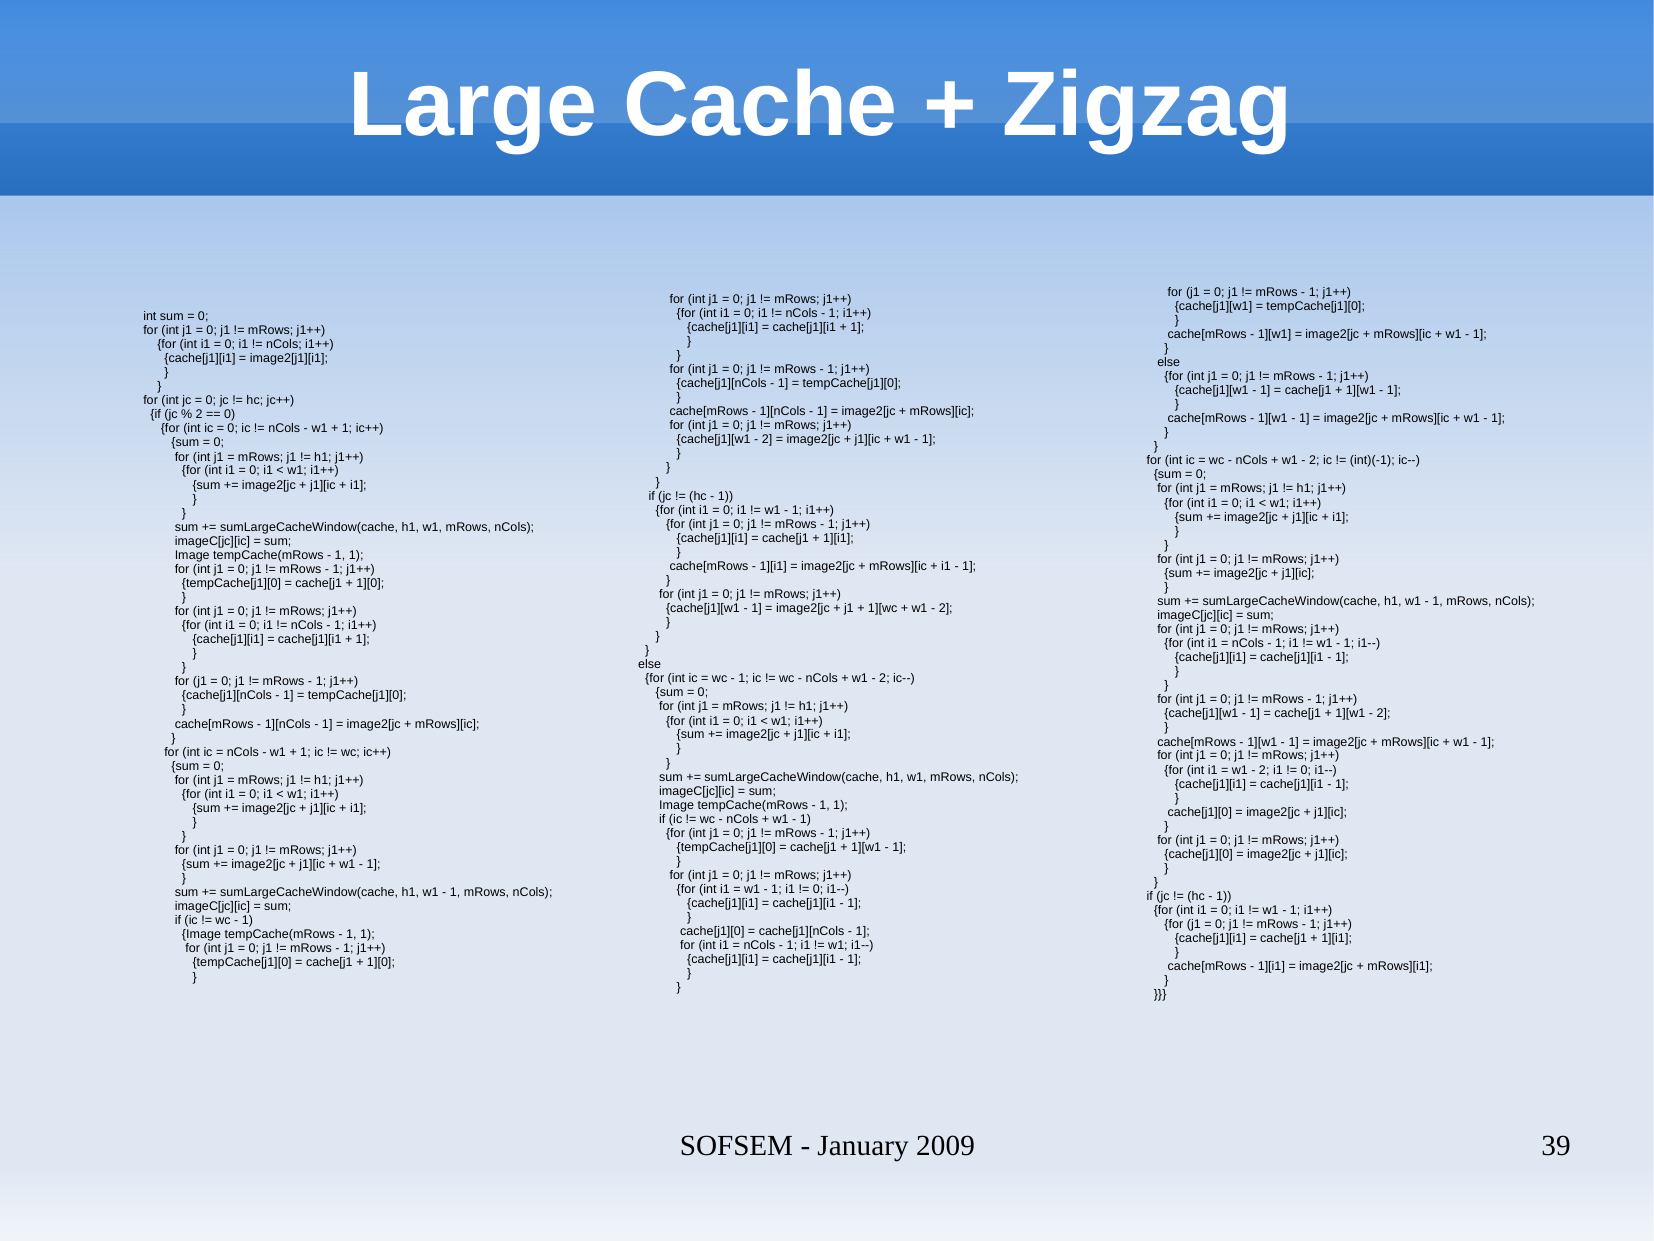

# Large Cache + Zigzag
 for (j1 = 0; j1 != mRows - 1; j1++)
 {cache[j1][w1] = tempCache[j1][0];
 }
 cache[mRows - 1][w1] = image2[jc + mRows][ic + w1 - 1];
 }
 else
 {for (int j1 = 0; j1 != mRows - 1; j1++)
 {cache[j1][w1 - 1] = cache[j1 + 1][w1 - 1];
 }
 cache[mRows - 1][w1 - 1] = image2[jc + mRows][ic + w1 - 1];
 }
 }
 for (int ic = wc - nCols + w1 - 2; ic != (int)(-1); ic--)
 {sum = 0;
 for (int j1 = mRows; j1 != h1; j1++)
 {for (int i1 = 0; i1 < w1; i1++)
 {sum += image2[jc + j1][ic + i1];
 }
 }
 for (int j1 = 0; j1 != mRows; j1++)
 {sum += image2[jc + j1][ic];
 }
 sum += sumLargeCacheWindow(cache, h1, w1 - 1, mRows, nCols);
 imageC[jc][ic] = sum;
 for (int j1 = 0; j1 != mRows; j1++)
 {for (int i1 = nCols - 1; i1 != w1 - 1; i1--)
 {cache[j1][i1] = cache[j1][i1 - 1];
 }
 }
 for (int j1 = 0; j1 != mRows - 1; j1++)
 {cache[j1][w1 - 1] = cache[j1 + 1][w1 - 2];
 }
 cache[mRows - 1][w1 - 1] = image2[jc + mRows][ic + w1 - 1];
 for (int j1 = 0; j1 != mRows; j1++)
 {for (int i1 = w1 - 2; i1 != 0; i1--)
 {cache[j1][i1] = cache[j1][i1 - 1];
 }
 cache[j1][0] = image2[jc + j1][ic];
 }
 for (int j1 = 0; j1 != mRows; j1++)
 {cache[j1][0] = image2[jc + j1][ic];
 }
 }
 if (jc != (hc - 1))
 {for (int i1 = 0; i1 != w1 - 1; i1++)
 {for (j1 = 0; j1 != mRows - 1; j1++)
 {cache[j1][i1] = cache[j1 + 1][i1];
 }
 cache[mRows - 1][i1] = image2[jc + mRows][i1];
 }
 }}}
 for (int j1 = 0; j1 != mRows; j1++)
 {for (int i1 = 0; i1 != nCols - 1; i1++)
 {cache[j1][i1] = cache[j1][i1 + 1];
 }
 }
 for (int j1 = 0; j1 != mRows - 1; j1++)
 {cache[j1][nCols - 1] = tempCache[j1][0];
 }
 cache[mRows - 1][nCols - 1] = image2[jc + mRows][ic];
 for (int j1 = 0; j1 != mRows; j1++)
 {cache[j1][w1 - 2] = image2[jc + j1][ic + w1 - 1];
 }
 }
 }
 if (jc != (hc - 1))
 {for (int i1 = 0; i1 != w1 - 1; i1++)
 {for (int j1 = 0; j1 != mRows - 1; j1++)
 {cache[j1][i1] = cache[j1 + 1][i1];
 }
 cache[mRows - 1][i1] = image2[jc + mRows][ic + i1 - 1];
 }
 for (int j1 = 0; j1 != mRows; j1++)
 {cache[j1][w1 - 1] = image2[jc + j1 + 1][wc + w1 - 2];
 }
 }
 }
 else
 {for (int ic = wc - 1; ic != wc - nCols + w1 - 2; ic--)
 {sum = 0;
 for (int j1 = mRows; j1 != h1; j1++)
 {for (int i1 = 0; i1 < w1; i1++)
 {sum += image2[jc + j1][ic + i1];
 }
 }
 sum += sumLargeCacheWindow(cache, h1, w1, mRows, nCols);
 imageC[jc][ic] = sum;
 Image tempCache(mRows - 1, 1);
 if (ic != wc - nCols + w1 - 1)
 {for (int j1 = 0; j1 != mRows - 1; j1++)
 {tempCache[j1][0] = cache[j1 + 1][w1 - 1];
 }
 for (int j1 = 0; j1 != mRows; j1++)
 {for (int i1 = w1 - 1; i1 != 0; i1--)
 {cache[j1][i1] = cache[j1][i1 - 1];
 }
 cache[j1][0] = cache[j1][nCols - 1];
 for (int i1 = nCols - 1; i1 != w1; i1--)
 {cache[j1][i1] = cache[j1][i1 - 1];
 }
 }
 int sum = 0;
 for (int j1 = 0; j1 != mRows; j1++)
 {for (int i1 = 0; i1 != nCols; i1++)
 {cache[j1][i1] = image2[j1][i1];
 }
 }
 for (int jc = 0; jc != hc; jc++)
 {if (jc % 2 == 0)
 {for (int ic = 0; ic != nCols - w1 + 1; ic++)
 {sum = 0;
 for (int j1 = mRows; j1 != h1; j1++)
 {for (int i1 = 0; i1 < w1; i1++)
 {sum += image2[jc + j1][ic + i1];
 }
 }
 sum += sumLargeCacheWindow(cache, h1, w1, mRows, nCols);
 imageC[jc][ic] = sum;
 Image tempCache(mRows - 1, 1);
 for (int j1 = 0; j1 != mRows - 1; j1++)
 {tempCache[j1][0] = cache[j1 + 1][0];
 }
 for (int j1 = 0; j1 != mRows; j1++)
 {for (int i1 = 0; i1 != nCols - 1; i1++)
 {cache[j1][i1] = cache[j1][i1 + 1];
 }
 }
 for (j1 = 0; j1 != mRows - 1; j1++)
 {cache[j1][nCols - 1] = tempCache[j1][0];
 }
 cache[mRows - 1][nCols - 1] = image2[jc + mRows][ic];
 }
 for (int ic = nCols - w1 + 1; ic != wc; ic++)
 {sum = 0;
 for (int j1 = mRows; j1 != h1; j1++)
 {for (int i1 = 0; i1 < w1; i1++)
 {sum += image2[jc + j1][ic + i1];
 }
 }
 for (int j1 = 0; j1 != mRows; j1++)
 {sum += image2[jc + j1][ic + w1 - 1];
 }
 sum += sumLargeCacheWindow(cache, h1, w1 - 1, mRows, nCols);
 imageC[jc][ic] = sum;
 if (ic != wc - 1)
 {Image tempCache(mRows - 1, 1);
 for (int j1 = 0; j1 != mRows - 1; j1++)
 {tempCache[j1][0] = cache[j1 + 1][0];
 }
SOFSEM - January 2009
39